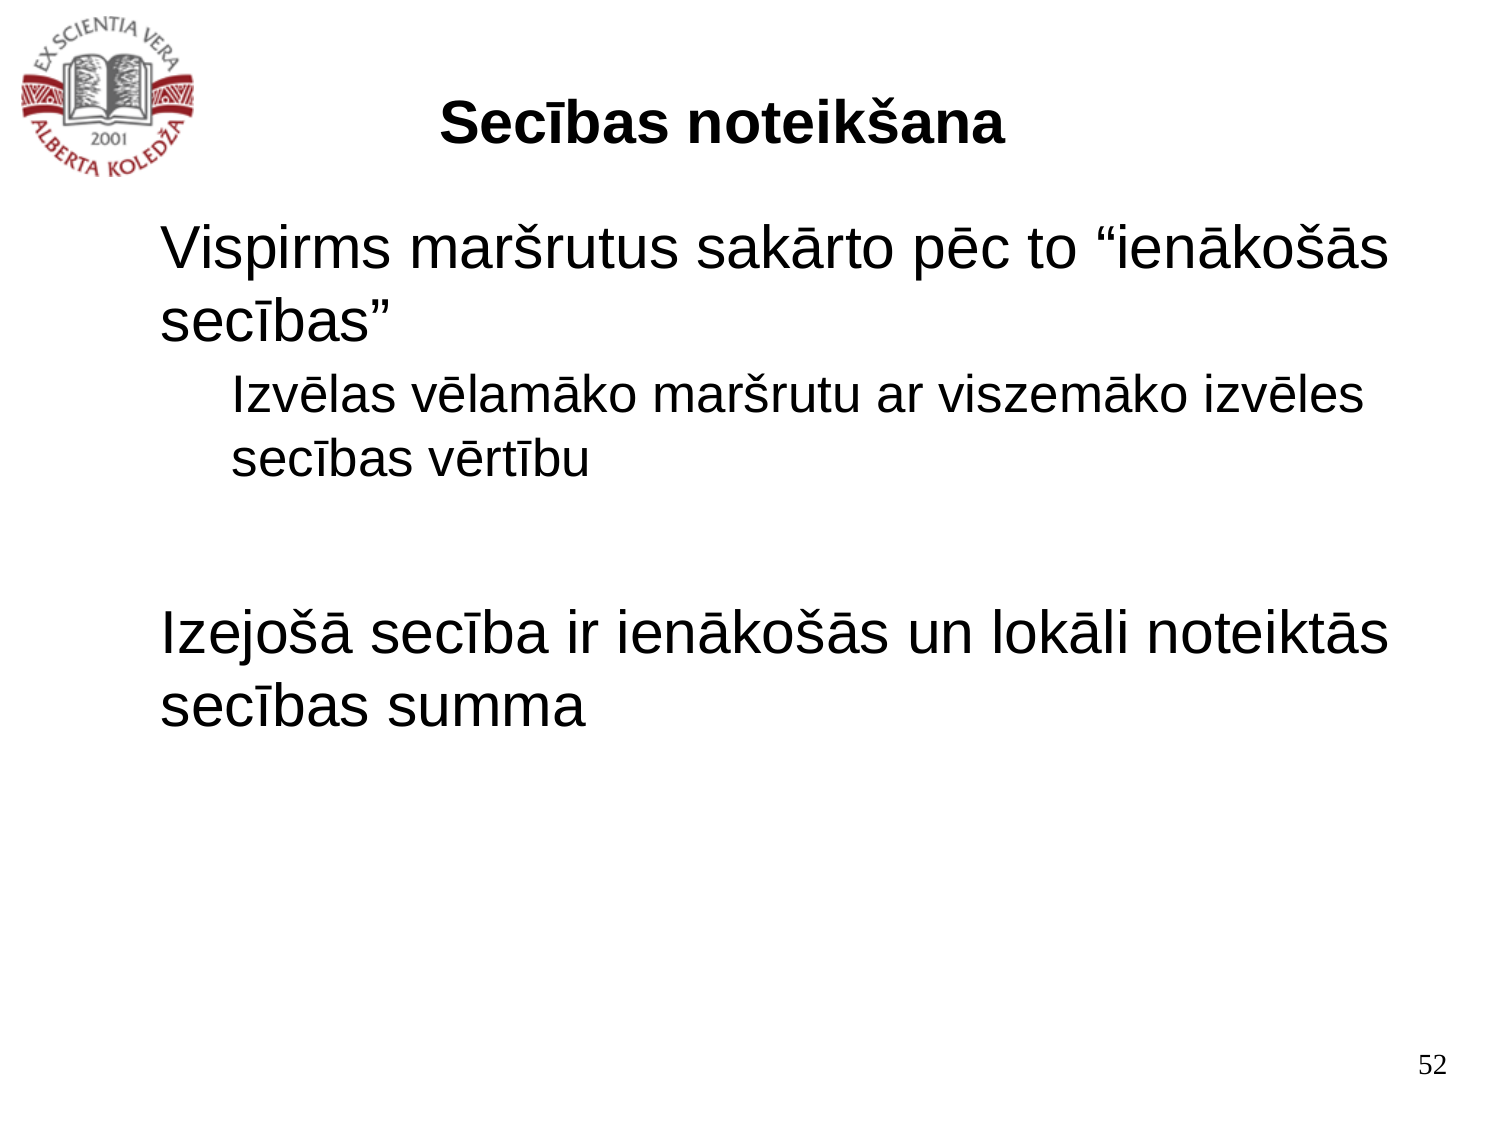

# Secības noteikšana
Vispirms maršrutus sakārto pēc to “ienākošās secības”
Izvēlas vēlamāko maršrutu ar viszemāko izvēles secības vērtību
Izejošā secība ir ienākošās un lokāli noteiktās secības summa